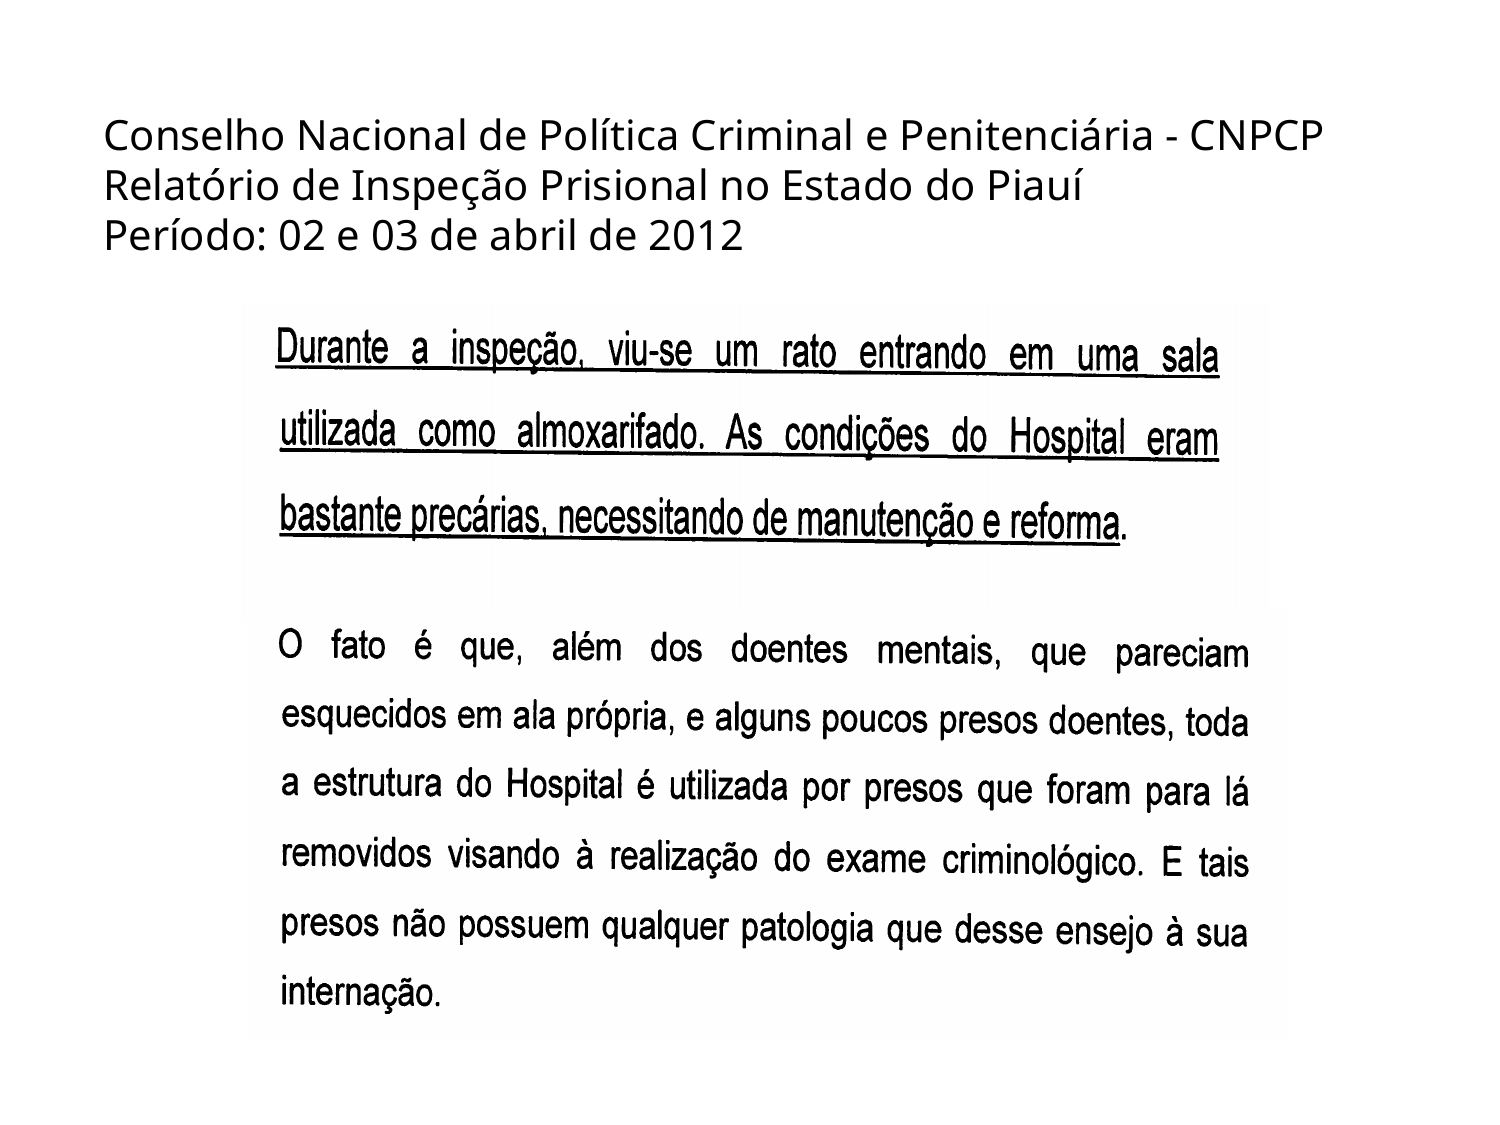

# Conselho Nacional de Política Criminal e Penitenciária - CNPCP Relatório de Inspeção Prisional no Estado do Piauí Período: 02 e 03 de abril de 2012